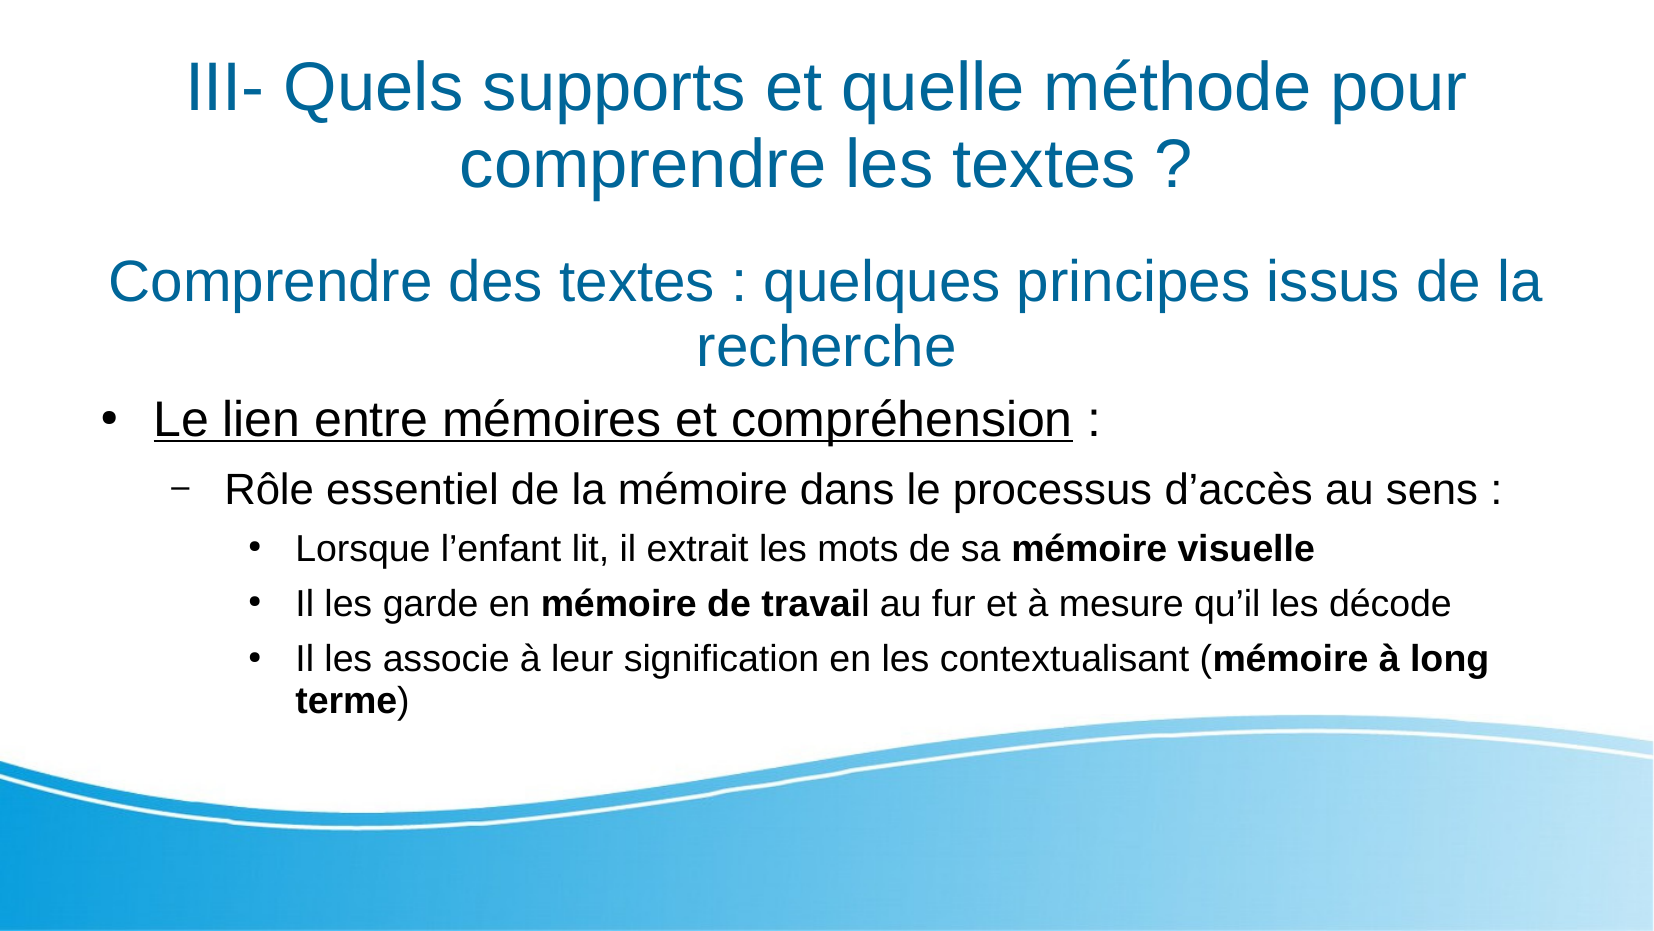

# III- Quels supports et quelle méthode pour comprendre les textes ?
Comprendre des textes : quelques principes issus de la recherche
Le lien entre mémoires et compréhension :
Rôle essentiel de la mémoire dans le processus d’accès au sens :
Lorsque l’enfant lit, il extrait les mots de sa mémoire visuelle
Il les garde en mémoire de travail au fur et à mesure qu’il les décode
Il les associe à leur signification en les contextualisant (mémoire à long terme)